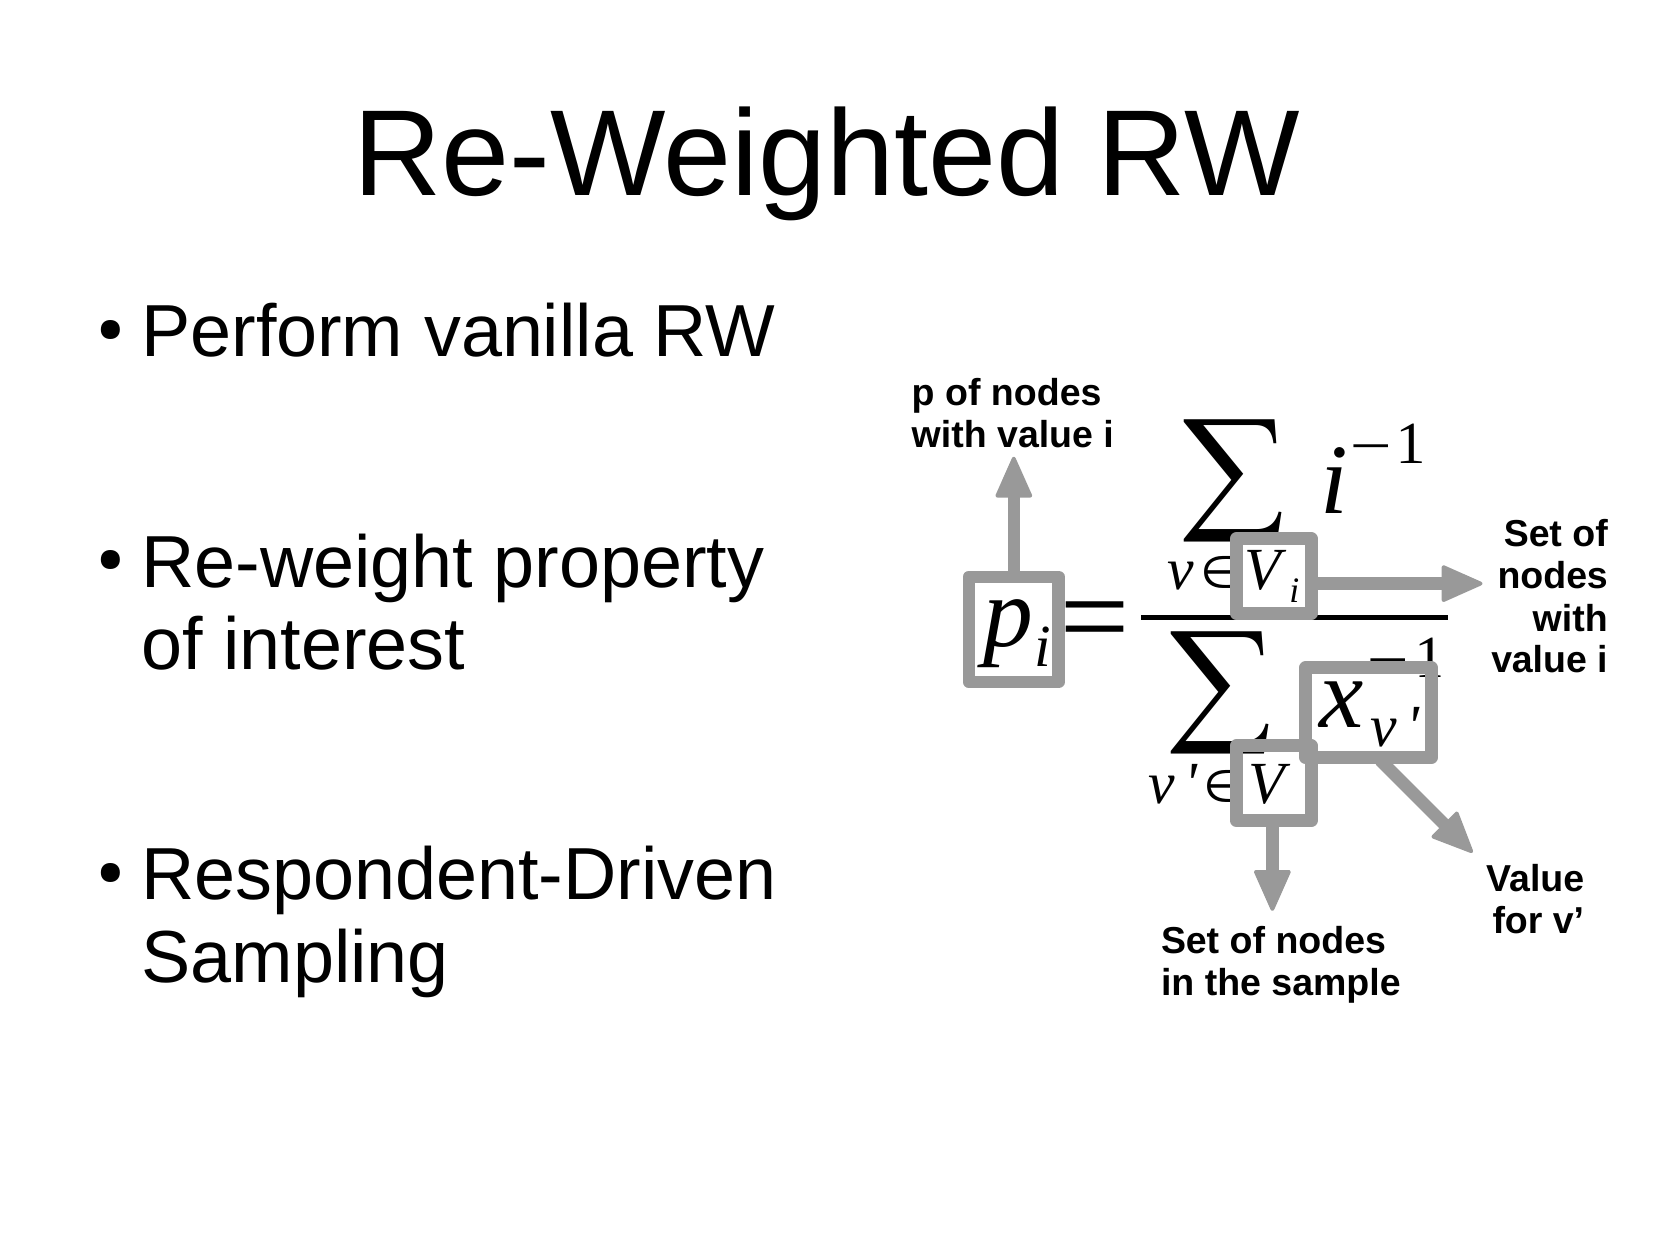

# Re-Weighted RW
Perform vanilla RW
Re-weight property of interest
Respondent-Driven Sampling
p of nodes
with value i
Set of
nodes
with
value i
Value
for v’
Set of nodes
in the sample